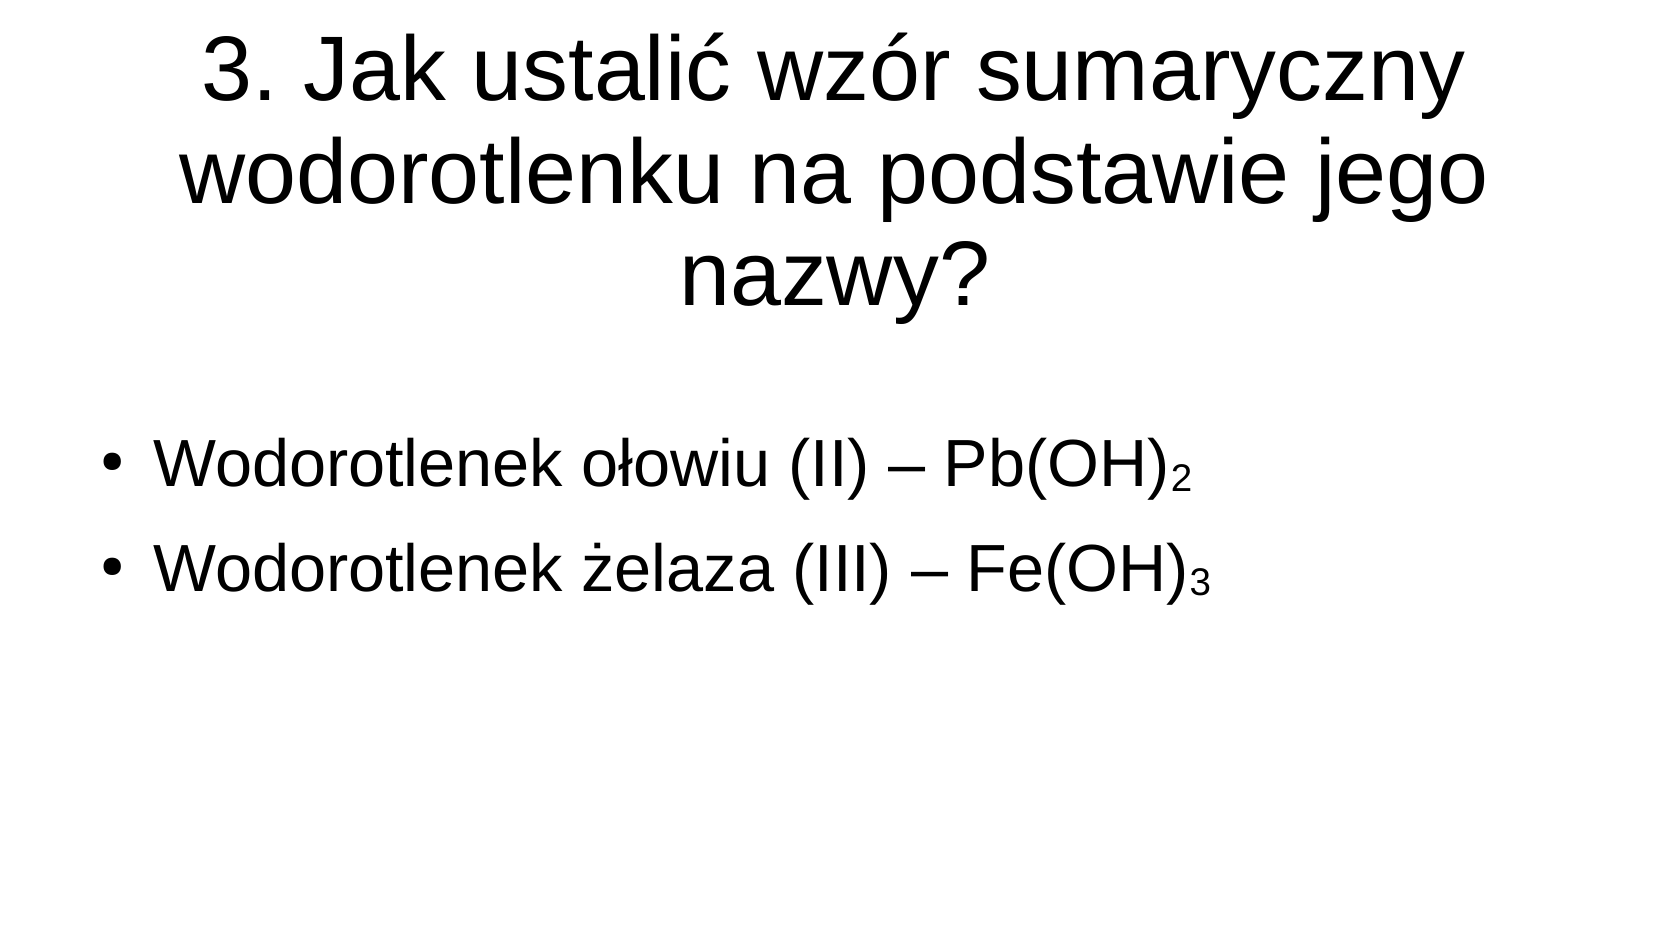

# 3. Jak ustalić wzór sumaryczny wodorotlenku na podstawie jego nazwy?
Wodorotlenek ołowiu (II) – Pb(OH)2
Wodorotlenek żelaza (III) – Fe(OH)3